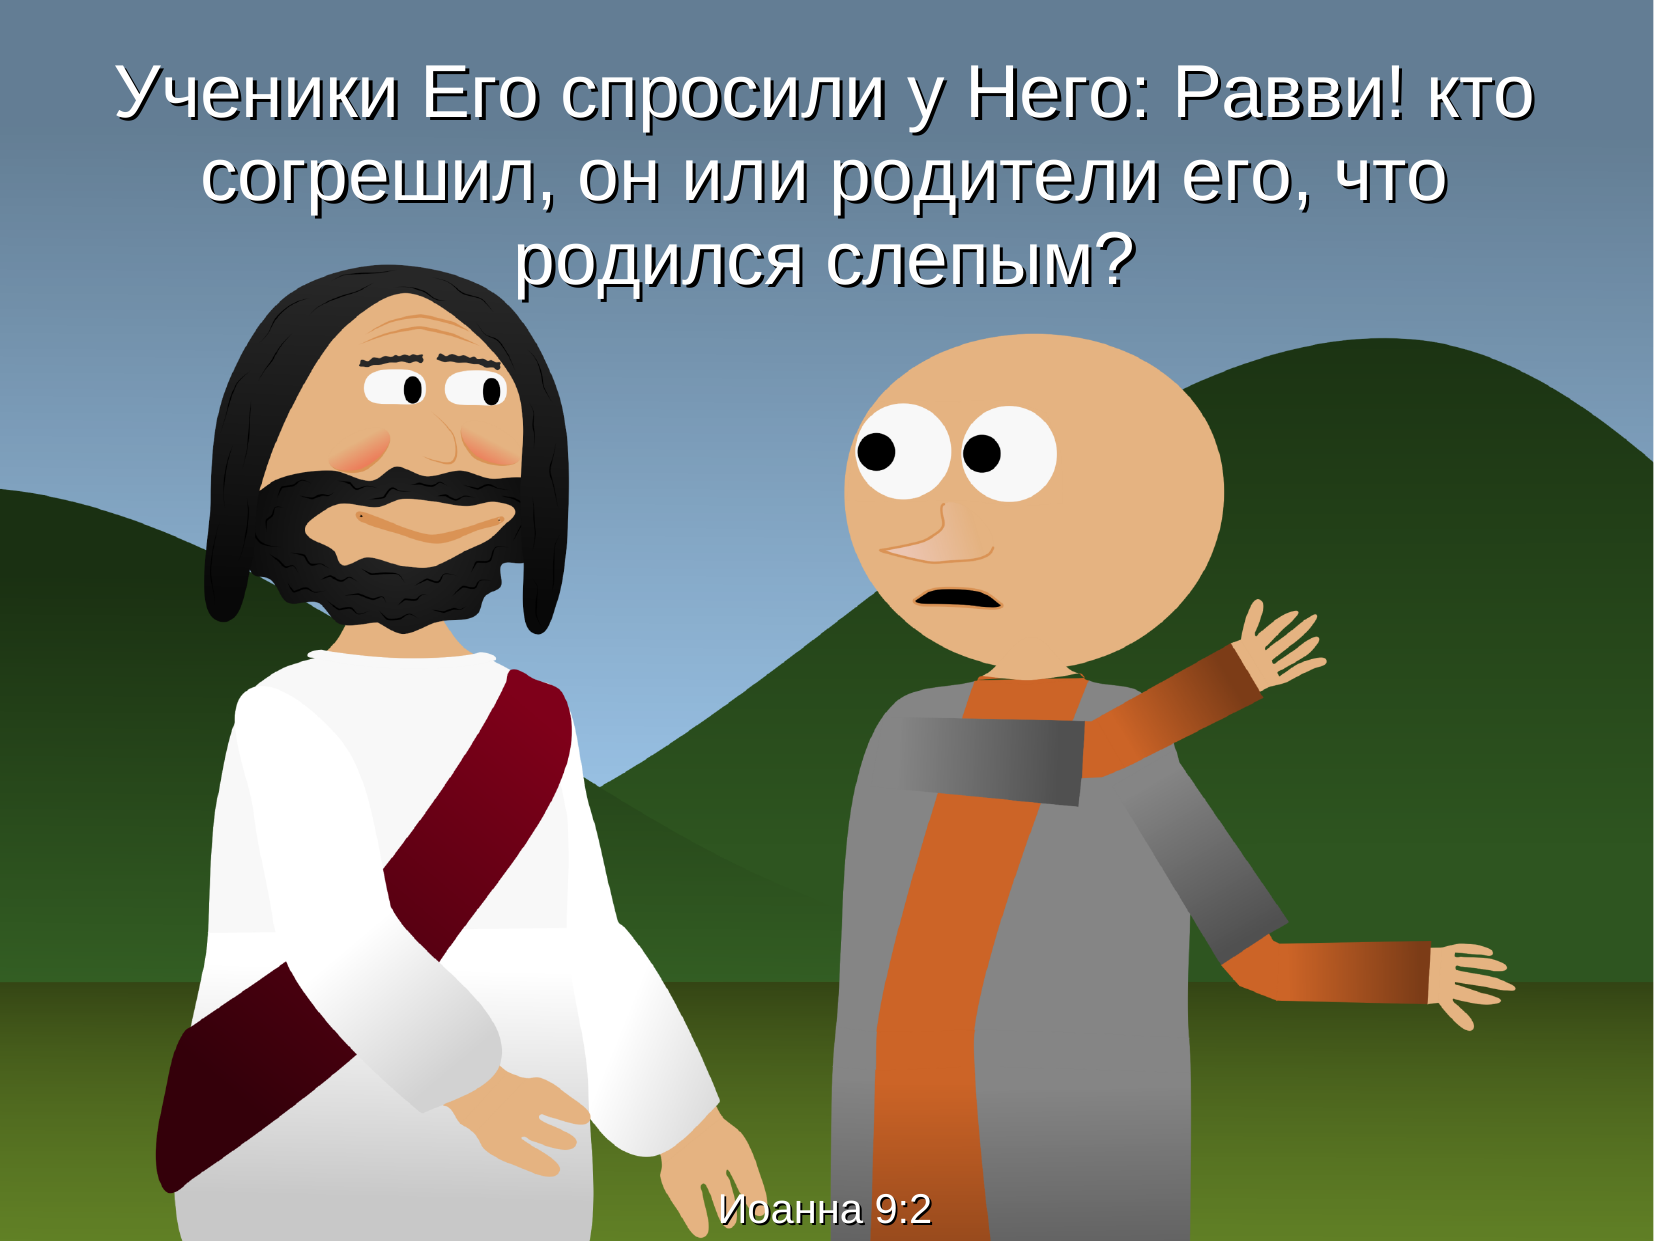

Ученики Его спросили у Него: Равви! кто согрешил, он или родители его, что родился слепым?
Иоанна 9:2